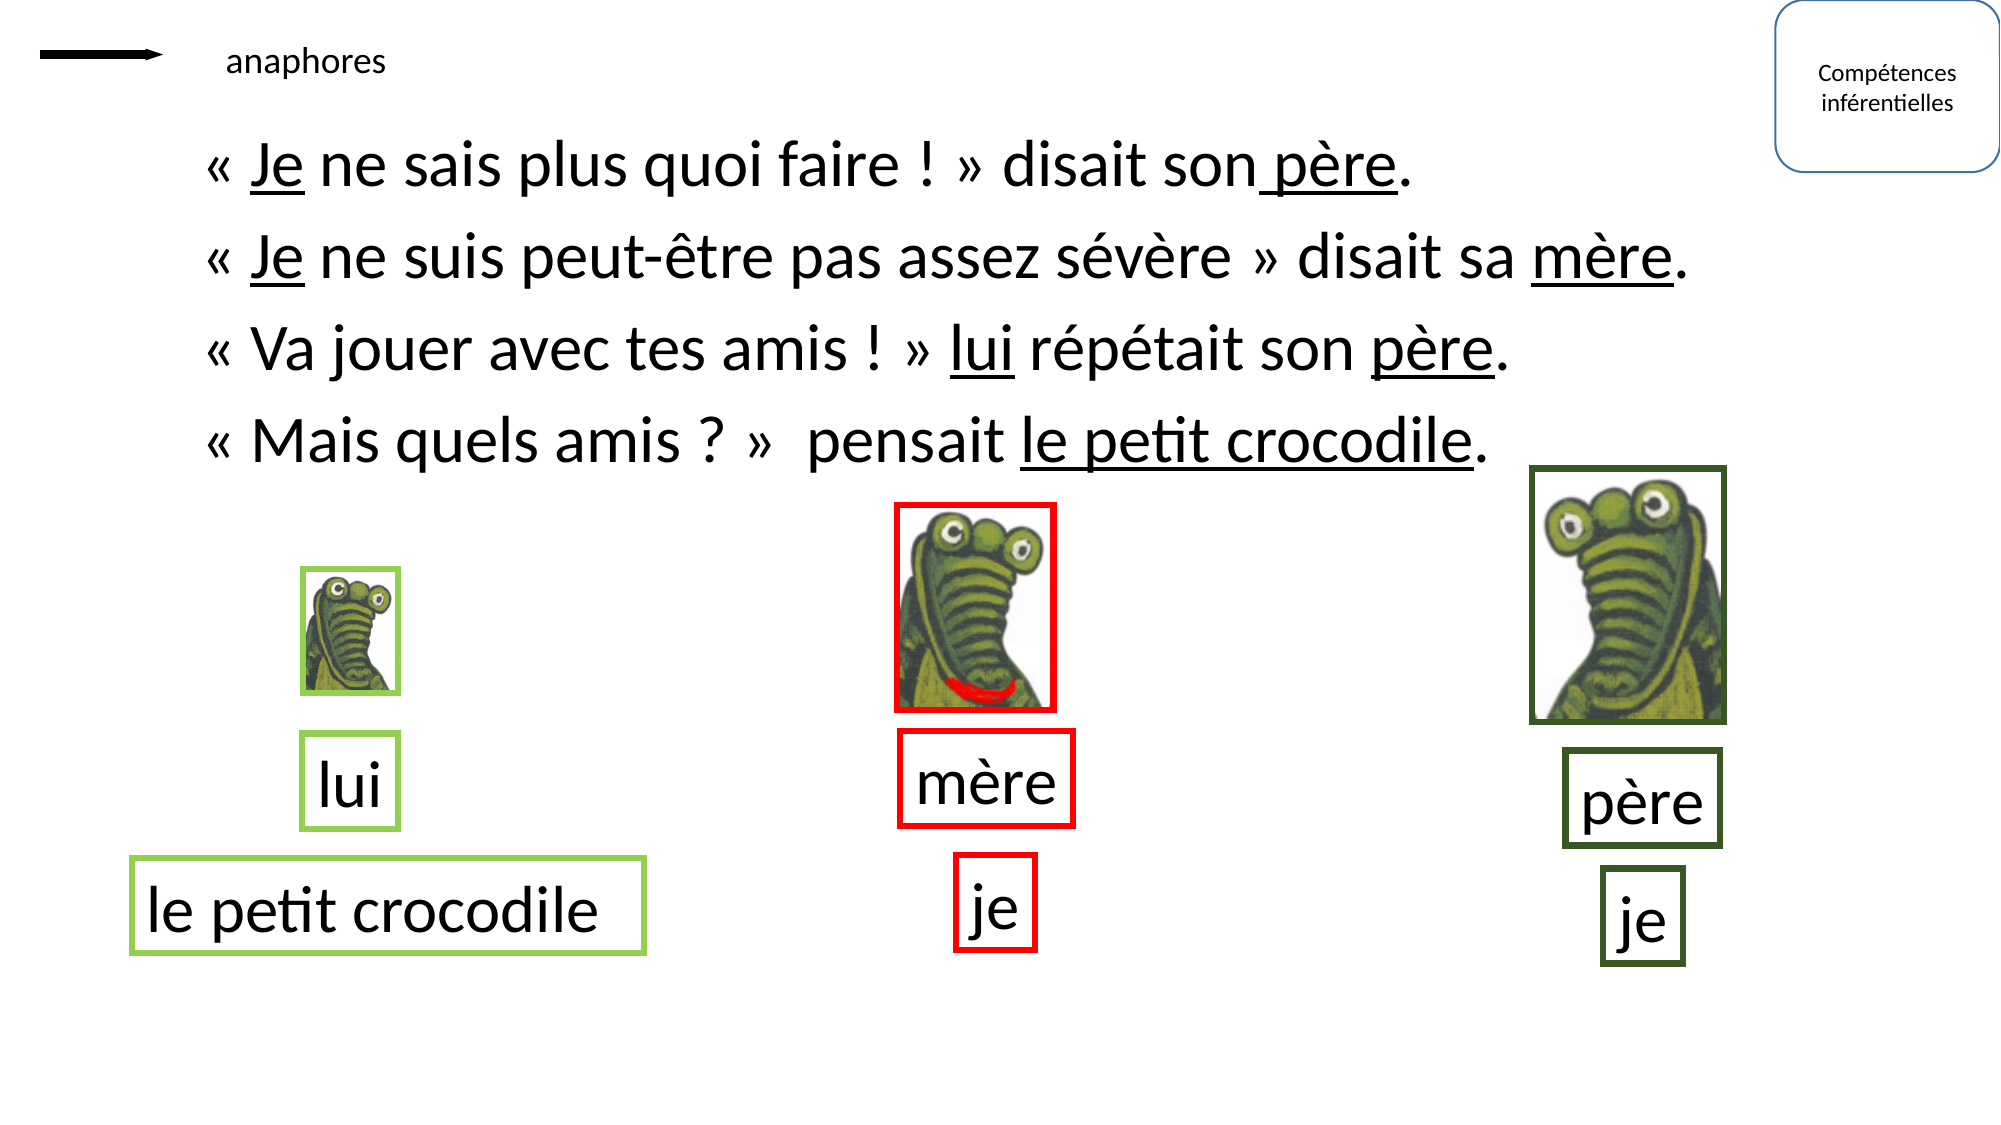

Compétences inférentielles
anaphores
« Je ne sais plus quoi faire ! » disait son père.
« Je ne suis peut-être pas assez sévère » disait sa mère.
« Va jouer avec tes amis ! » lui répétait son père.
« Mais quels amis ? »  pensait le petit crocodile.
mère
lui
père
je
le petit crocodile
je